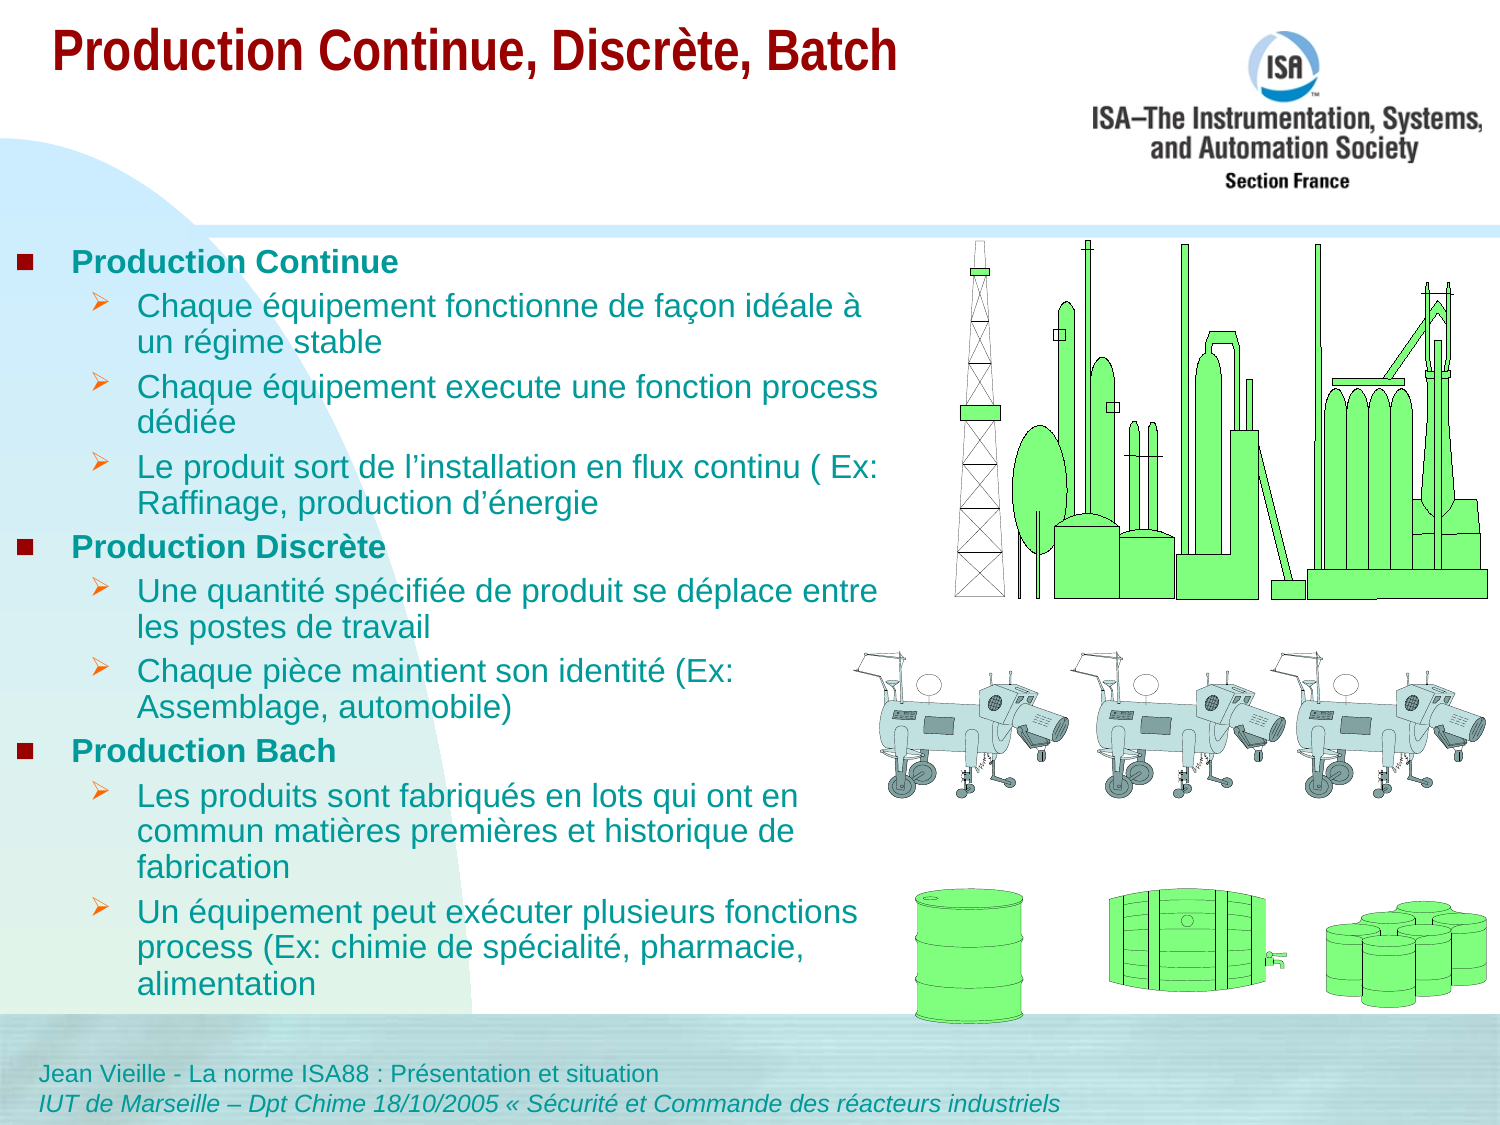

# Production Continue, Discrète, Batch
Production Continue
Chaque équipement fonctionne de façon idéale à un régime stable
Chaque équipement execute une fonction process dédiée
Le produit sort de l’installation en flux continu ( Ex: Raffinage, production d’énergie
Production Discrète
Une quantité spécifiée de produit se déplace entre les postes de travail
Chaque pièce maintient son identité (Ex: Assemblage, automobile)
Production Bach
Les produits sont fabriqués en lots qui ont en commun matières premières et historique de fabrication
Un équipement peut exécuter plusieurs fonctions process (Ex: chimie de spécialité, pharmacie, alimentation